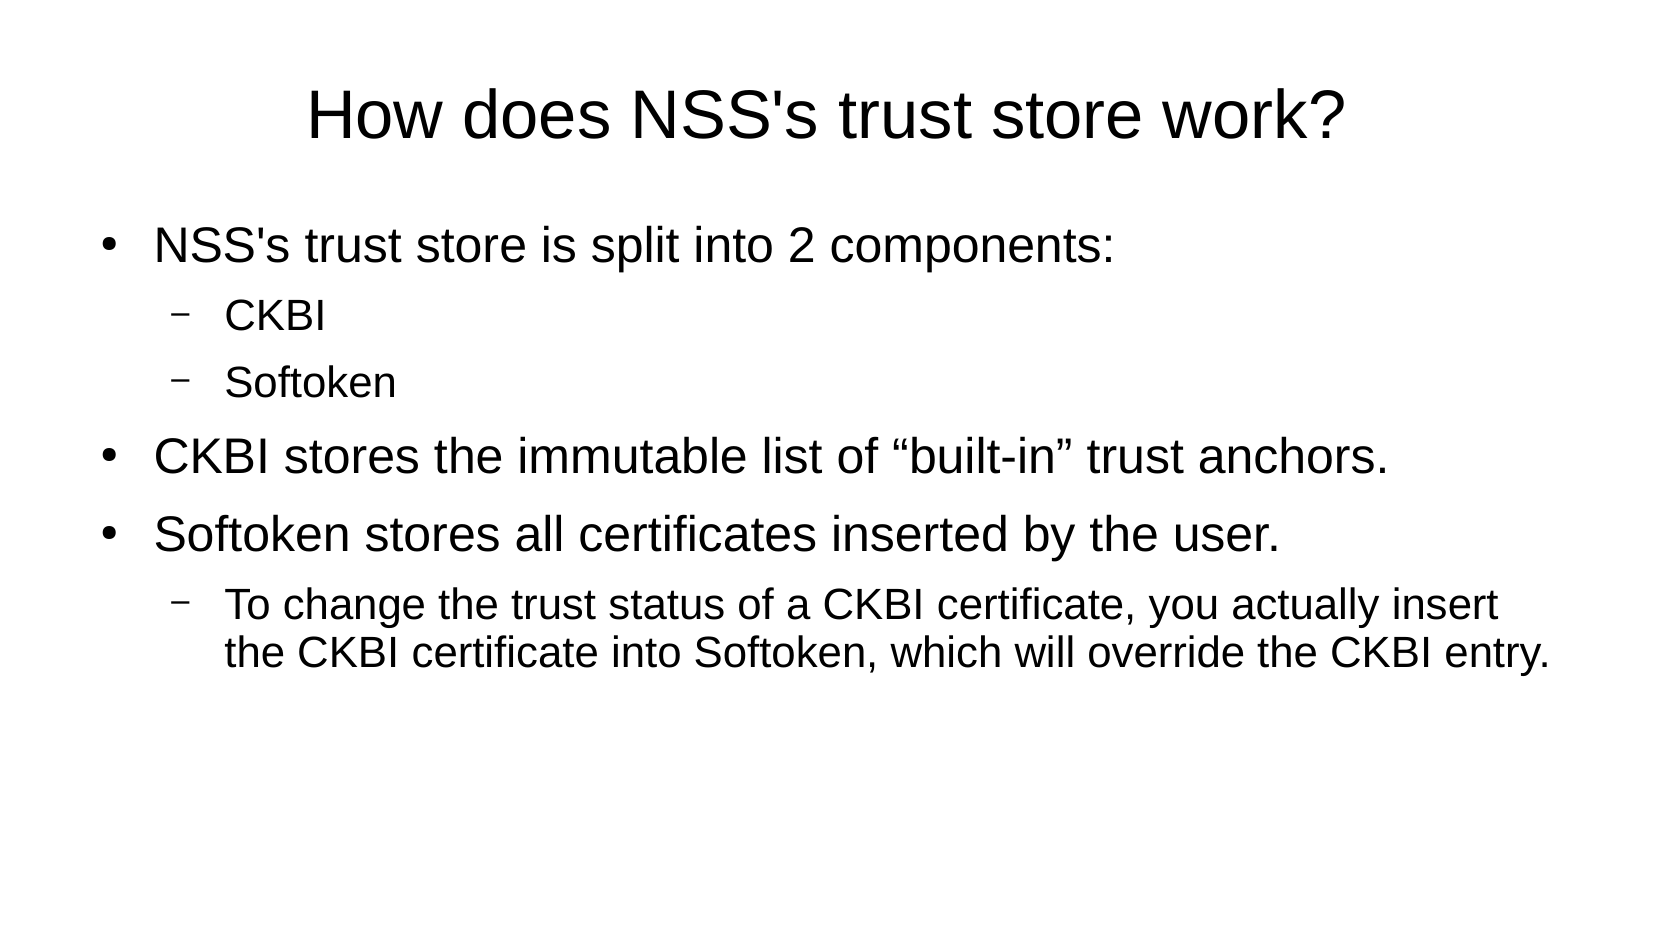

# How does NSS's trust store work?
NSS's trust store is split into 2 components:
CKBI
Softoken
CKBI stores the immutable list of “built-in” trust anchors.
Softoken stores all certificates inserted by the user.
To change the trust status of a CKBI certificate, you actually insert the CKBI certificate into Softoken, which will override the CKBI entry.